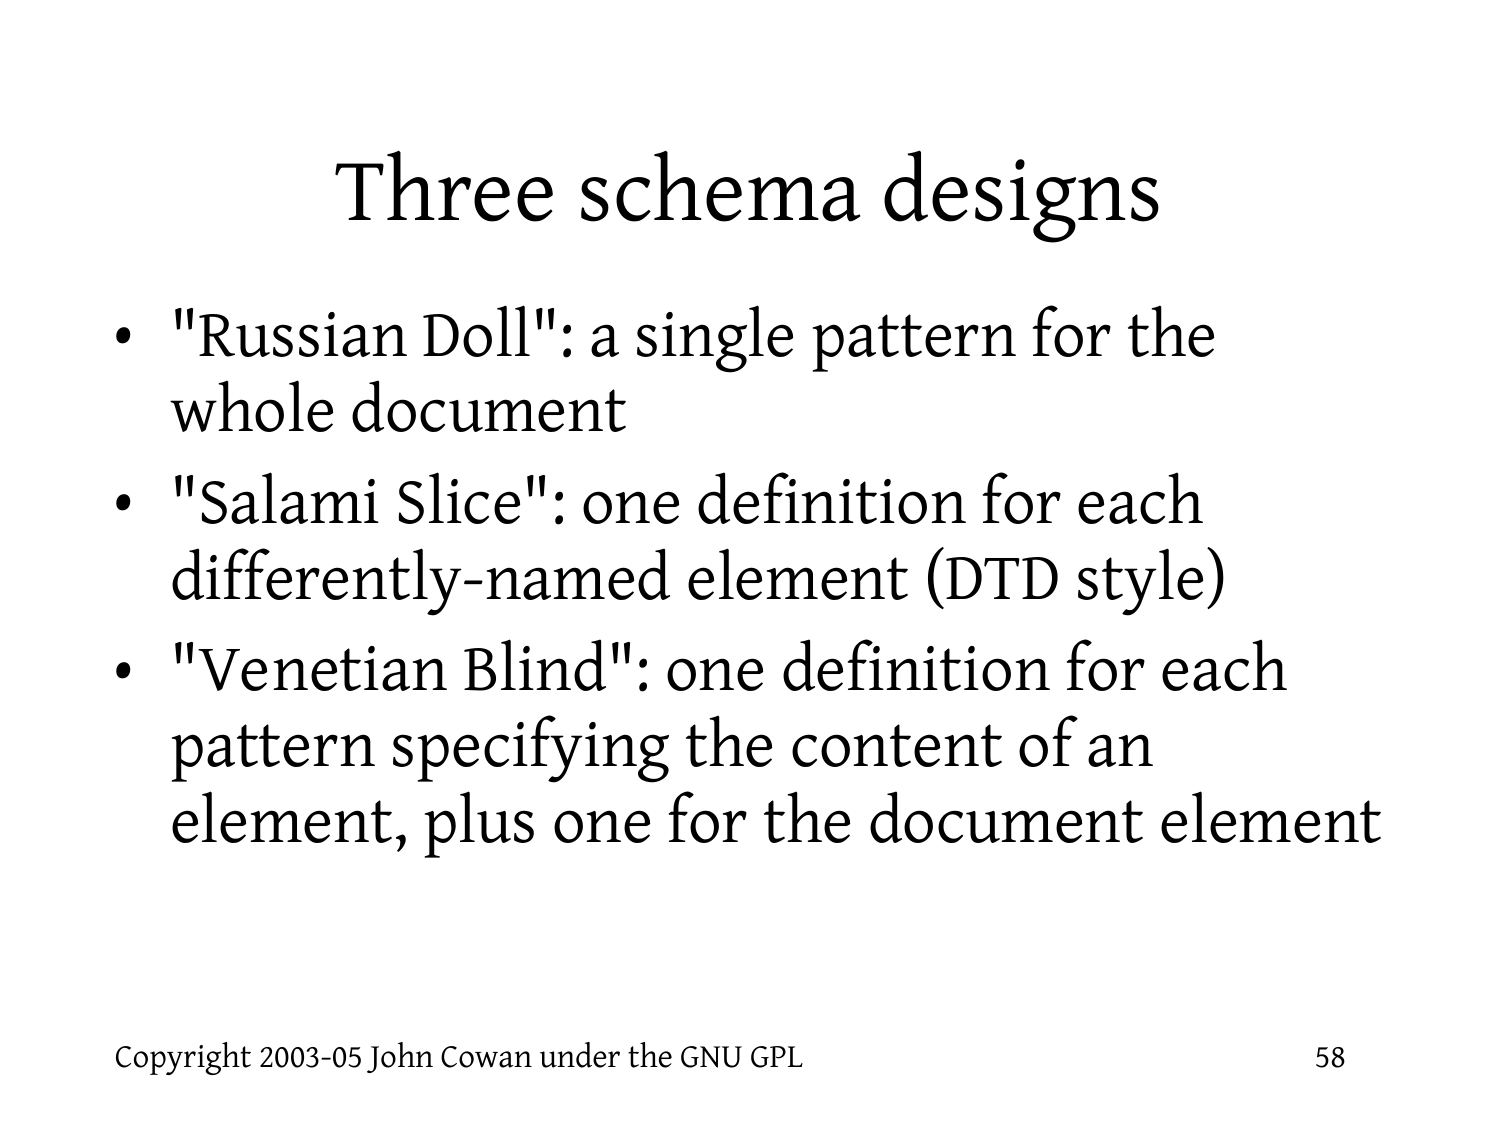

# Three schema designs
"Russian Doll": a single pattern for the whole document
"Salami Slice": one definition for each differently-named element (DTD style)
"Venetian Blind": one definition for each pattern specifying the content of an element, plus one for the document element